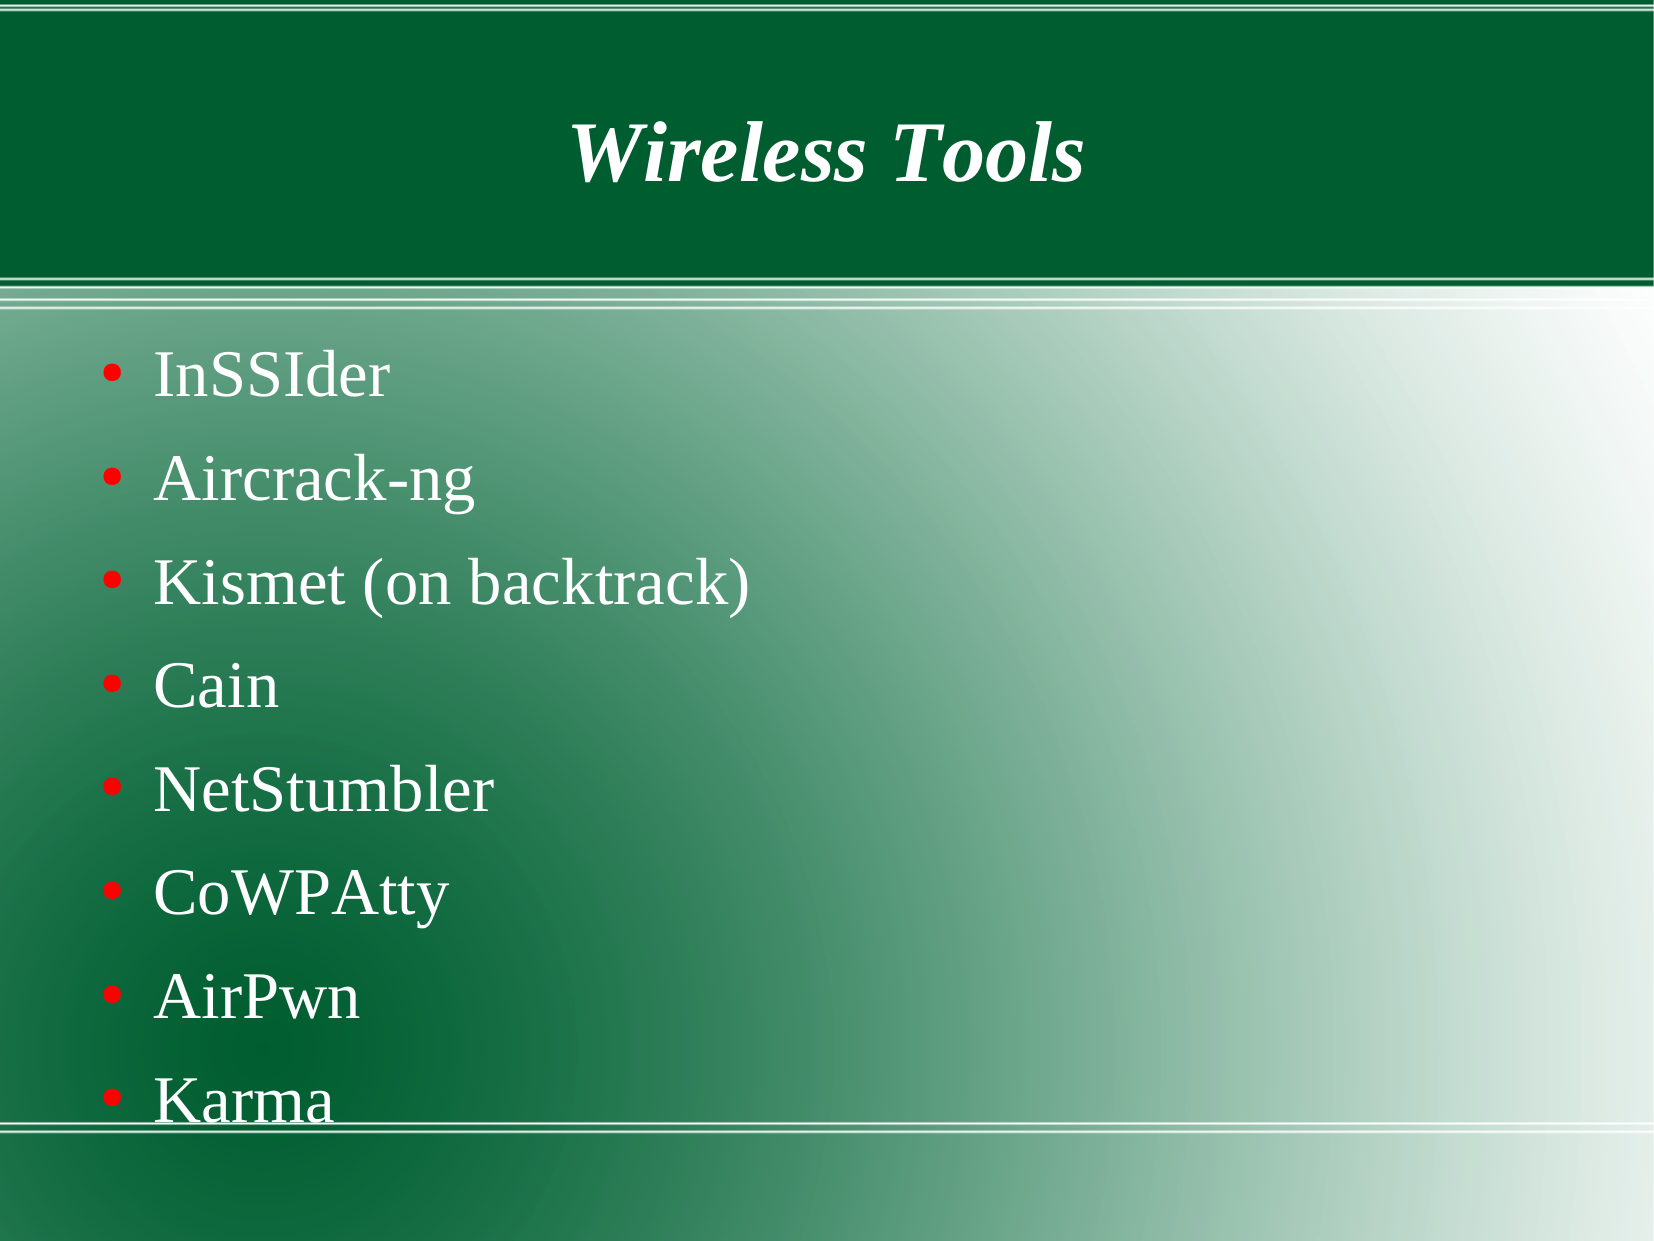

# Wireless Tools
InSSIder
Aircrack-ng
Kismet (on backtrack)
Cain
NetStumbler
CoWPAtty
AirPwn
Karma